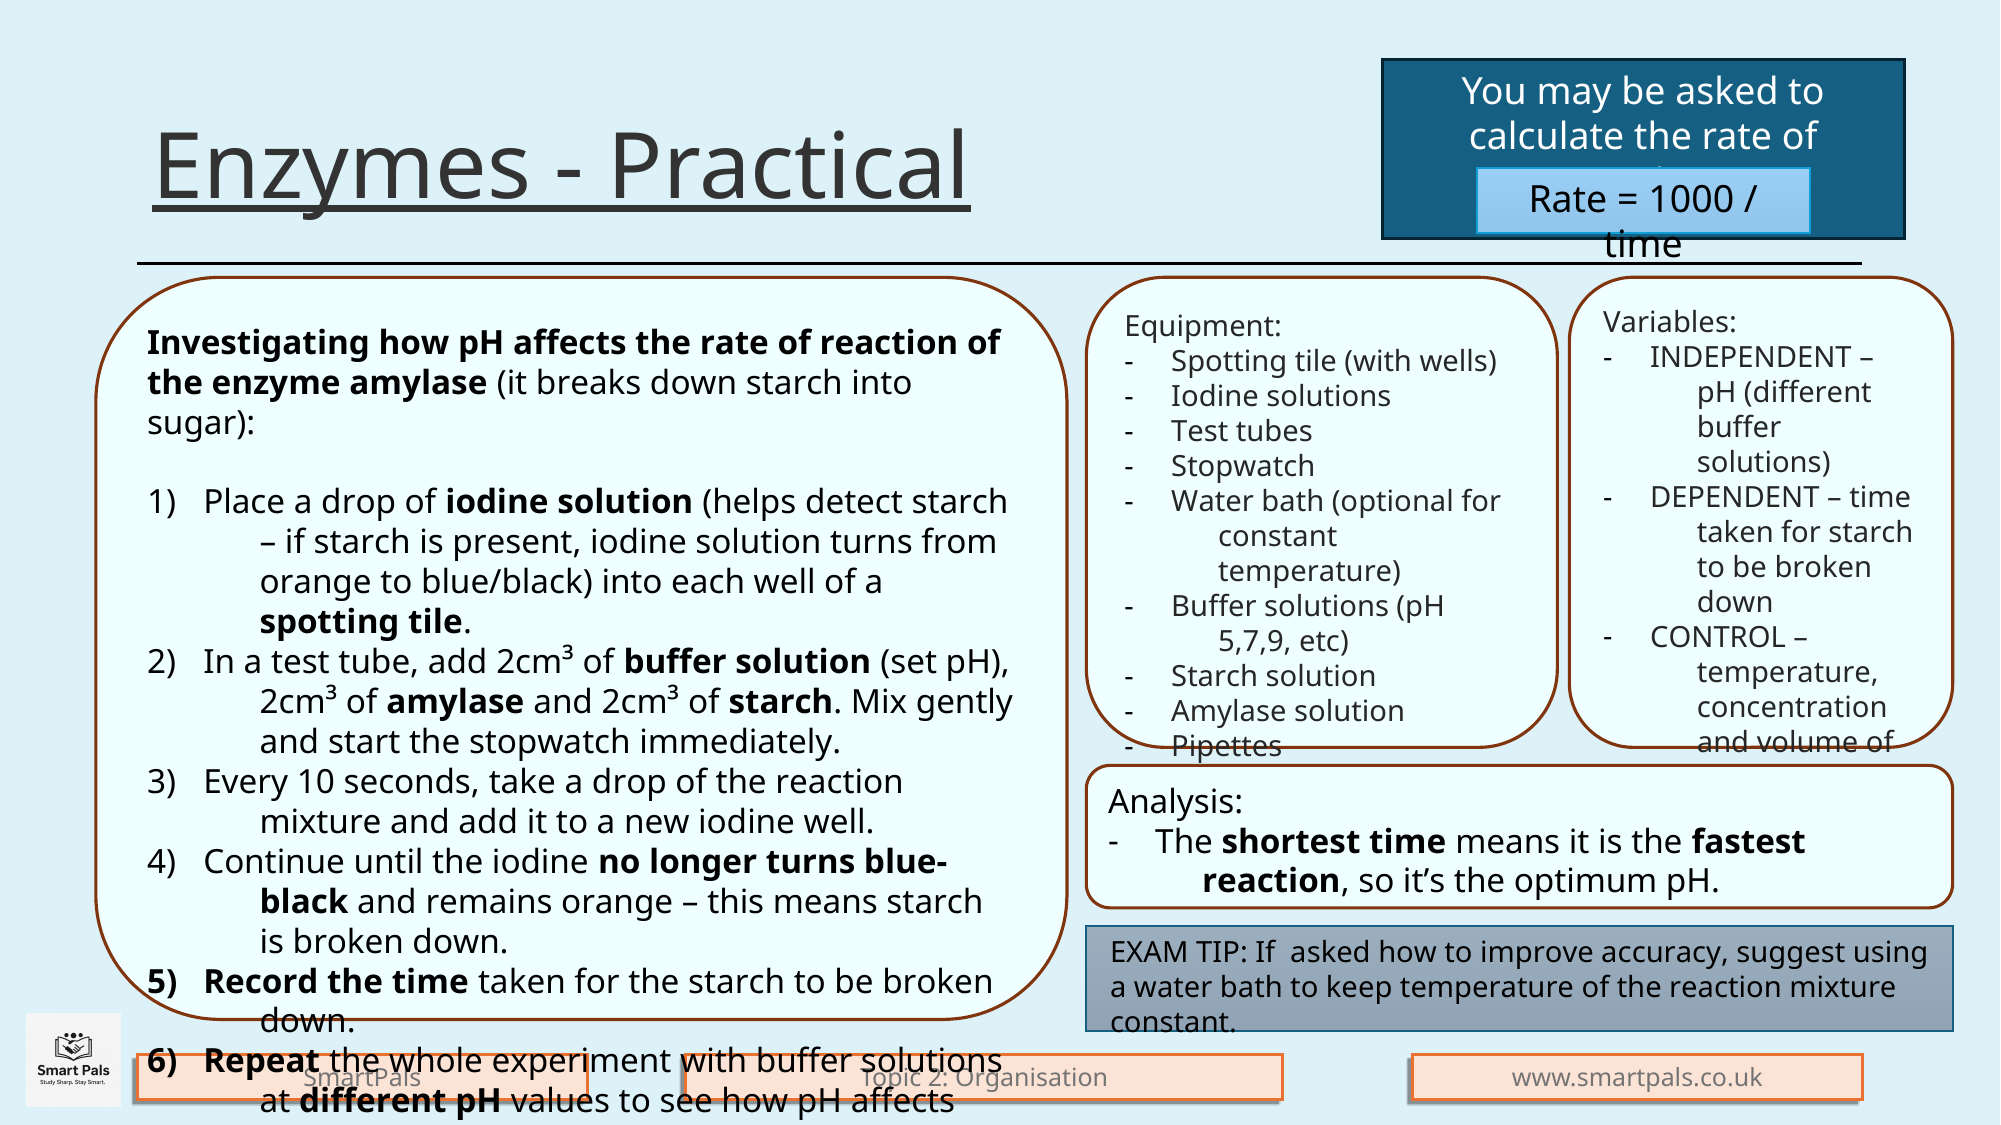

# Enzymes - Practical
You may be asked to calculate the rate of reaction:
Rate = 1000 / time
Investigating how pH affects the rate of reaction of the enzyme amylase (it breaks down starch into sugar):
Place a drop of iodine solution (helps detect starch – if starch is present, iodine solution turns from orange to blue/black) into each well of a spotting tile.
In a test tube, add 2cm³ of buffer solution (set pH), 2cm³ of amylase and 2cm³ of starch. Mix gently and start the stopwatch immediately.
Every 10 seconds, take a drop of the reaction mixture and add it to a new iodine well.
Continue until the iodine no longer turns blue-black and remains orange – this means starch is broken down.
Record the time taken for the starch to be broken down.
Repeat the whole experiment with buffer solutions at different pH values to see how pH affects enzyme activity.
Equipment:
Spotting tile (with wells)
Iodine solutions
Test tubes
Stopwatch
Water bath (optional for constant temperature)
Buffer solutions (pH 5,7,9, etc)
Starch solution
Amylase solution
Pipettes
Variables:
INDEPENDENT – pH (different buffer solutions)
DEPENDENT – time taken for starch to be broken down
CONTROL – temperature, concentration and volume of amylase and starch.
Analysis:
The shortest time means it is the fastest reaction, so it’s the optimum pH.
EXAM TIP: If asked how to improve accuracy, suggest using a water bath to keep temperature of the reaction mixture constant.